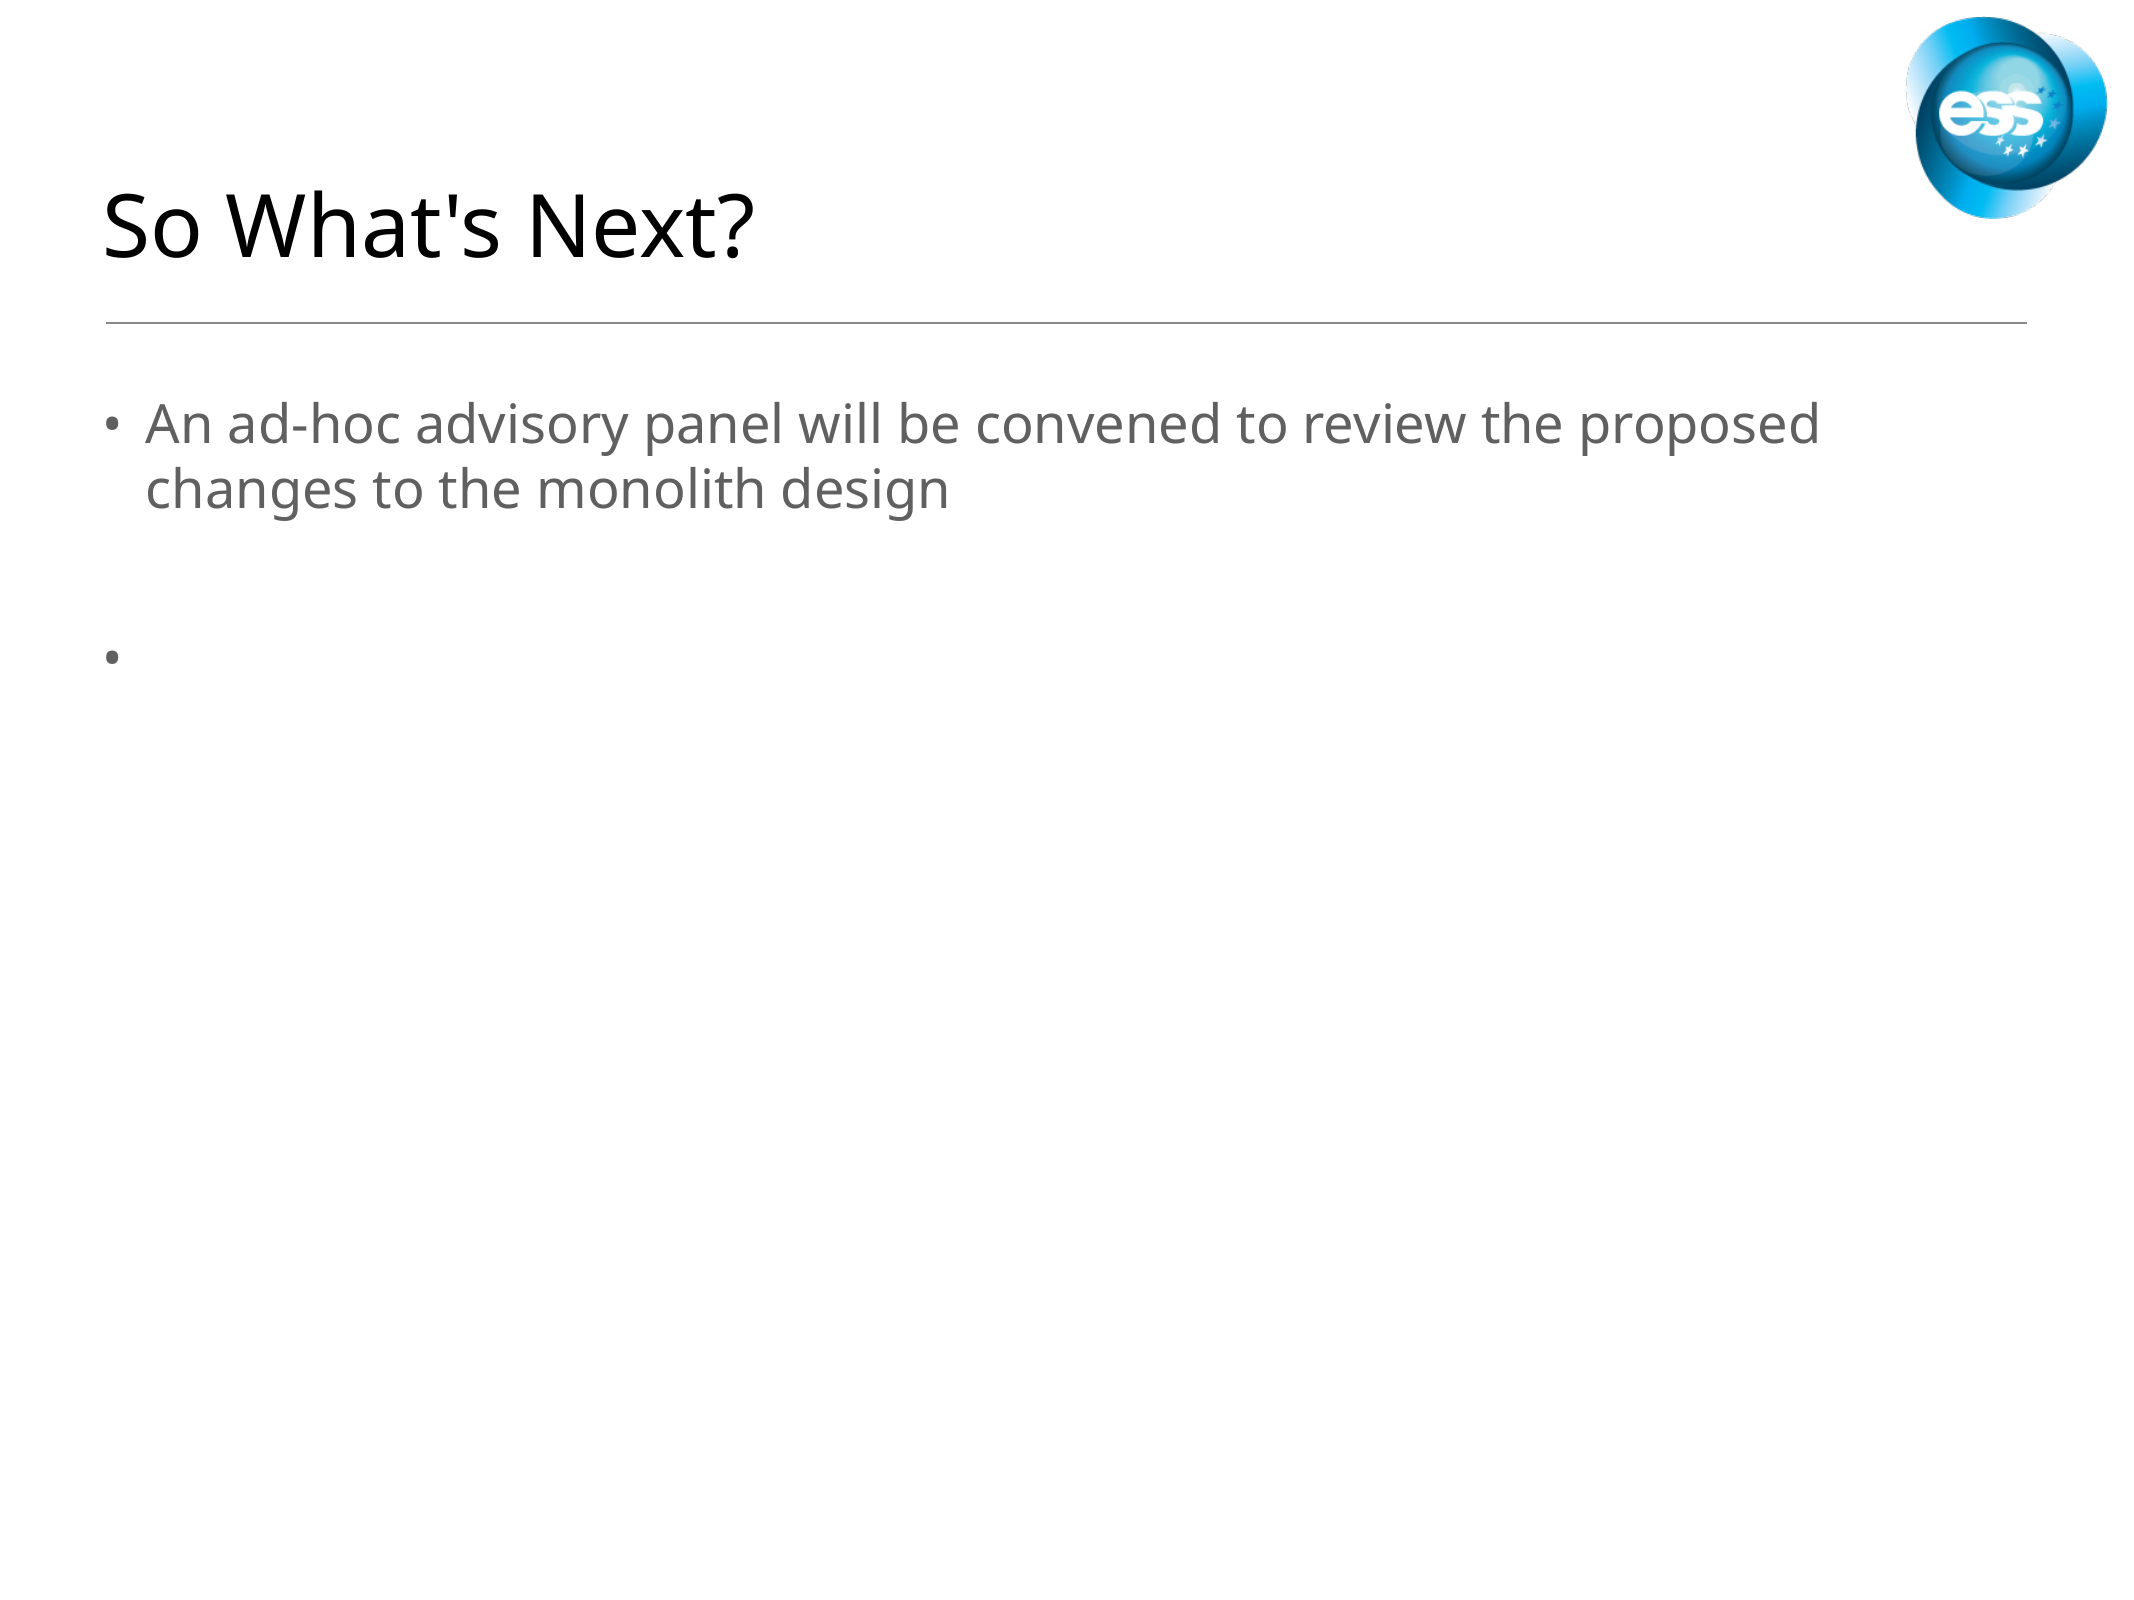

# So What's Next?
An ad-hoc advisory panel will be convened to review the proposed changes to the monolith design